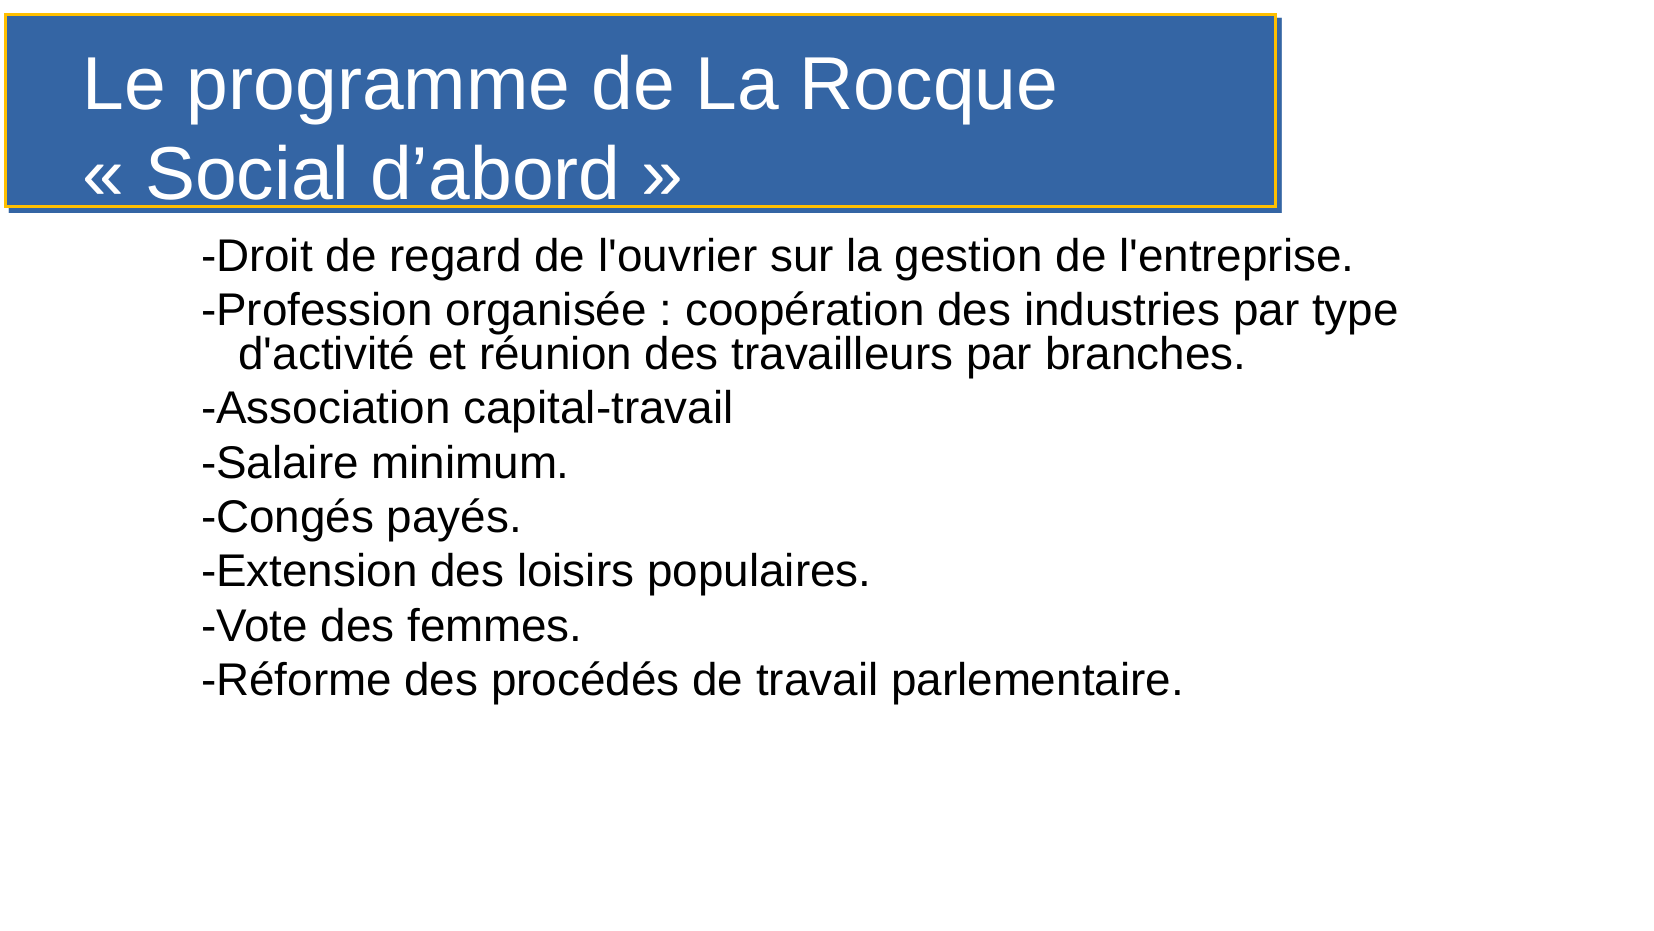

# Le programme de La Rocque « Social d’abord »
-Droit de regard de l'ouvrier sur la gestion de l'entreprise.
-Profession organisée : coopération des industries par type d'activité et réunion des travailleurs par branches.
-Association capital-travail
-Salaire minimum.
-Congés payés.
-Extension des loisirs populaires.
-Vote des femmes.
-Réforme des procédés de travail parlementaire.